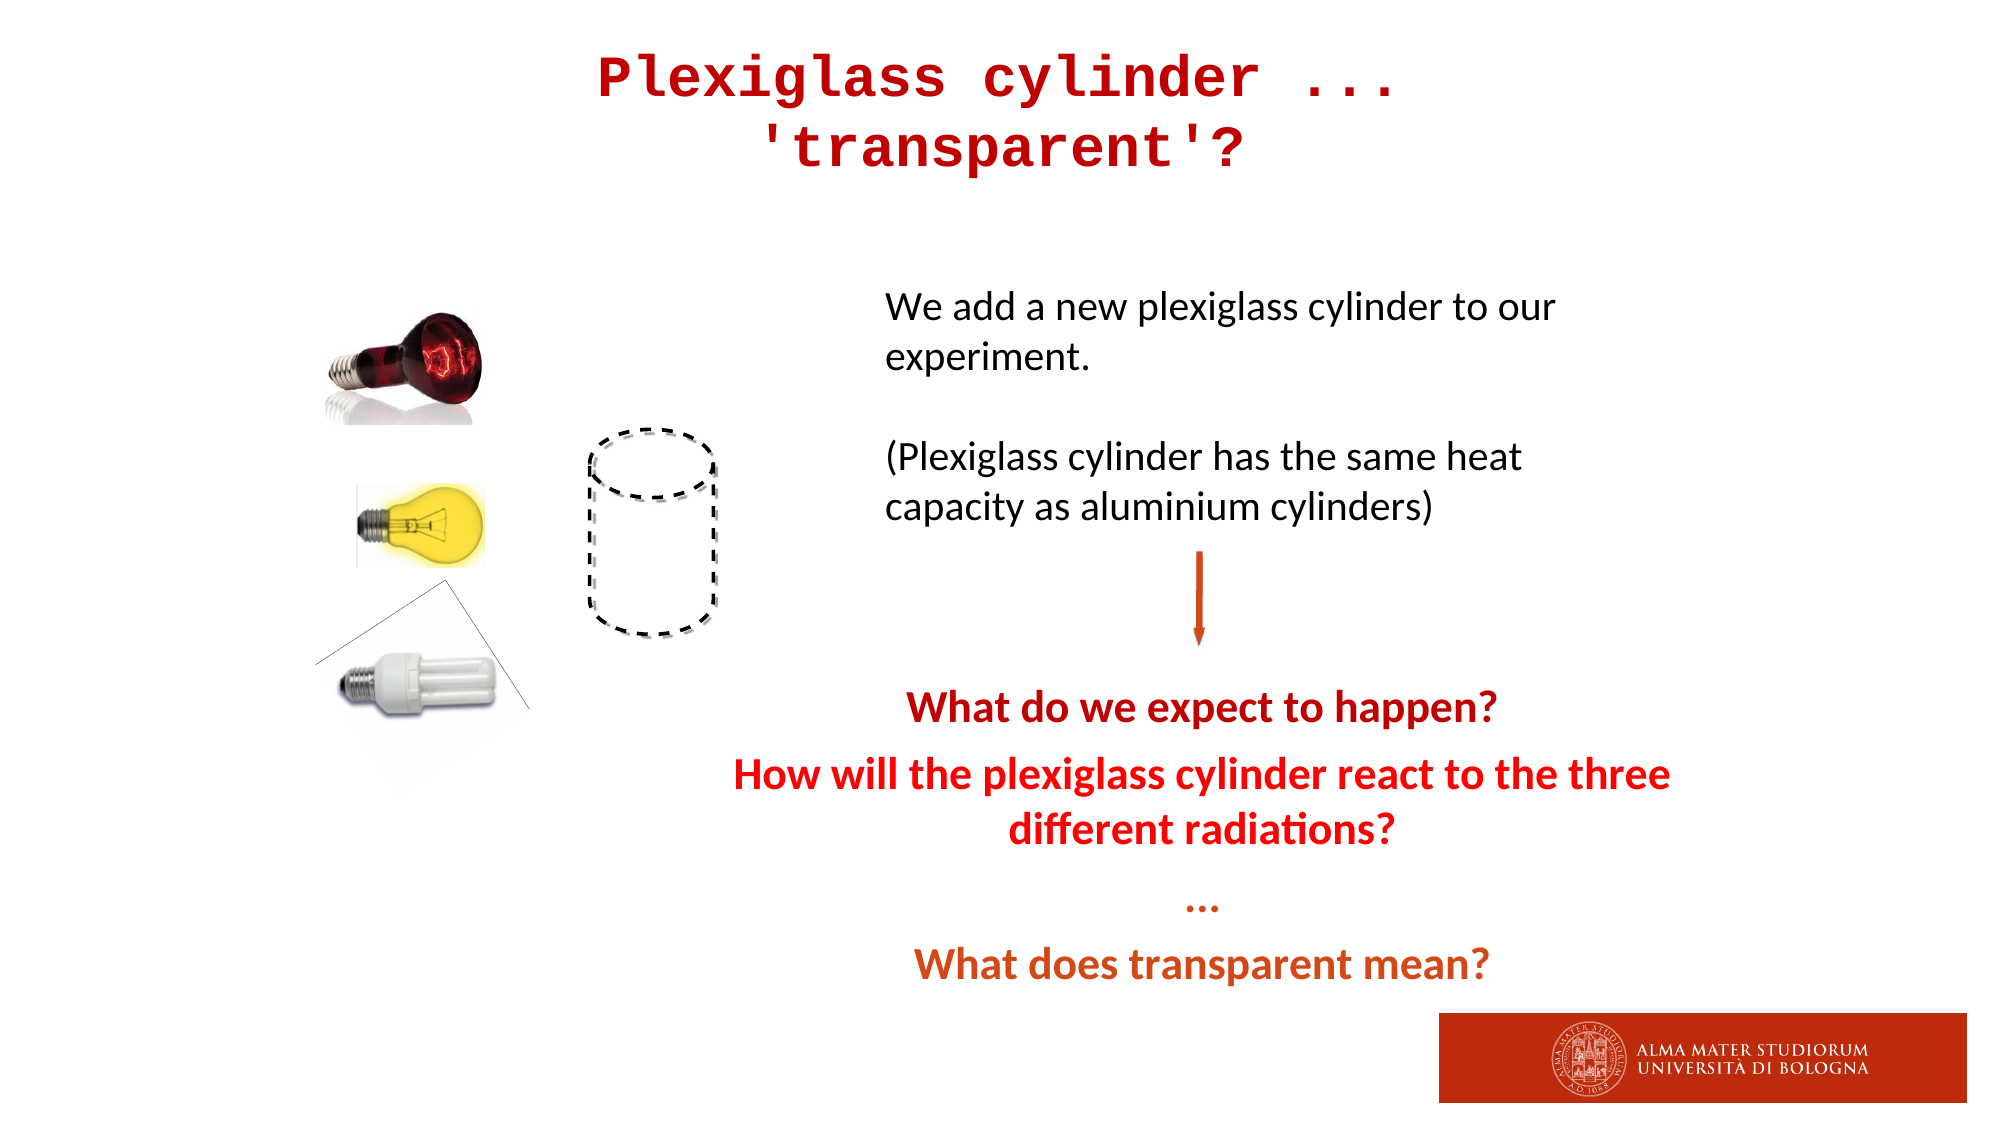

Plexiglass cylinder ... 'transparent'?
We add a new plexiglass cylinder to our experiment.
(Plexiglass cylinder has the same heat capacity as aluminium cylinders)
What do we expect to happen?
How will the plexiglass cylinder react to the three different radiations?
...
What does transparent mean?